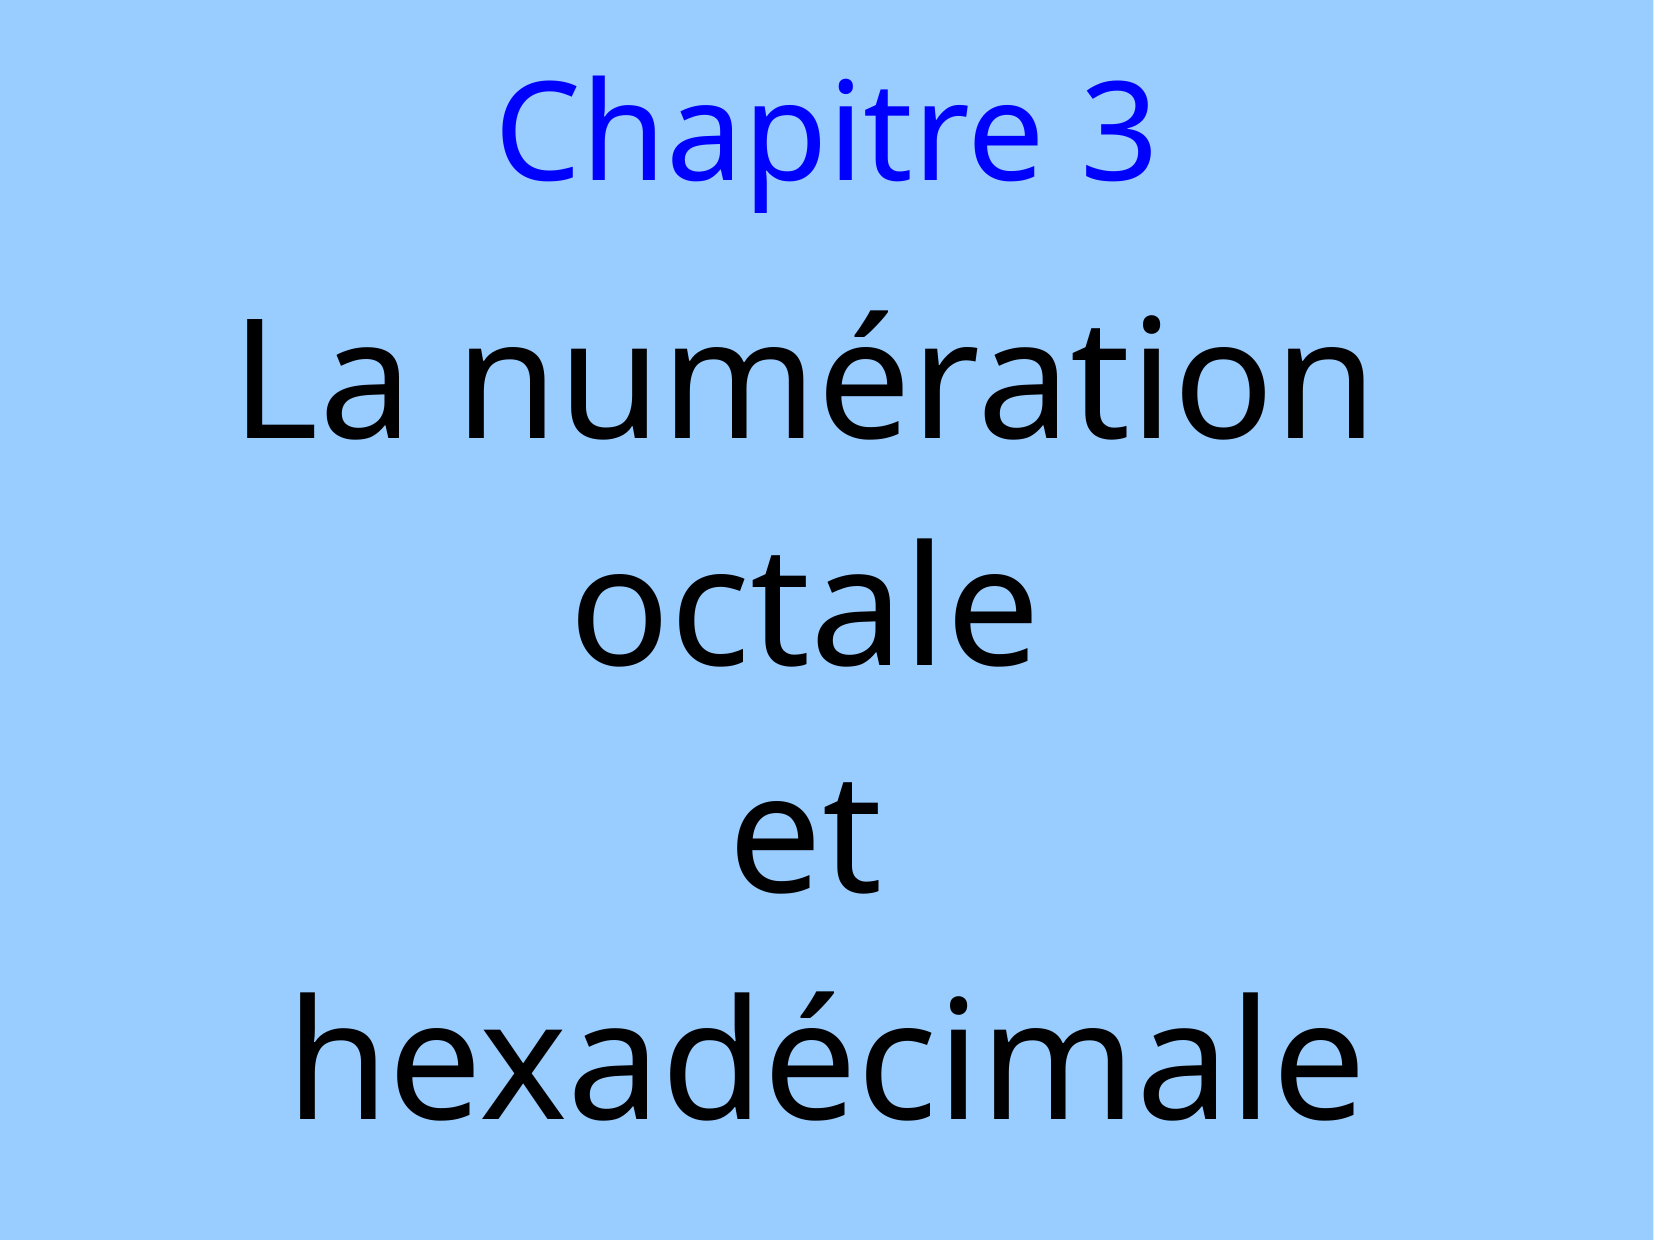

Chapitre 3
La numération
octale
et
hexadécimale